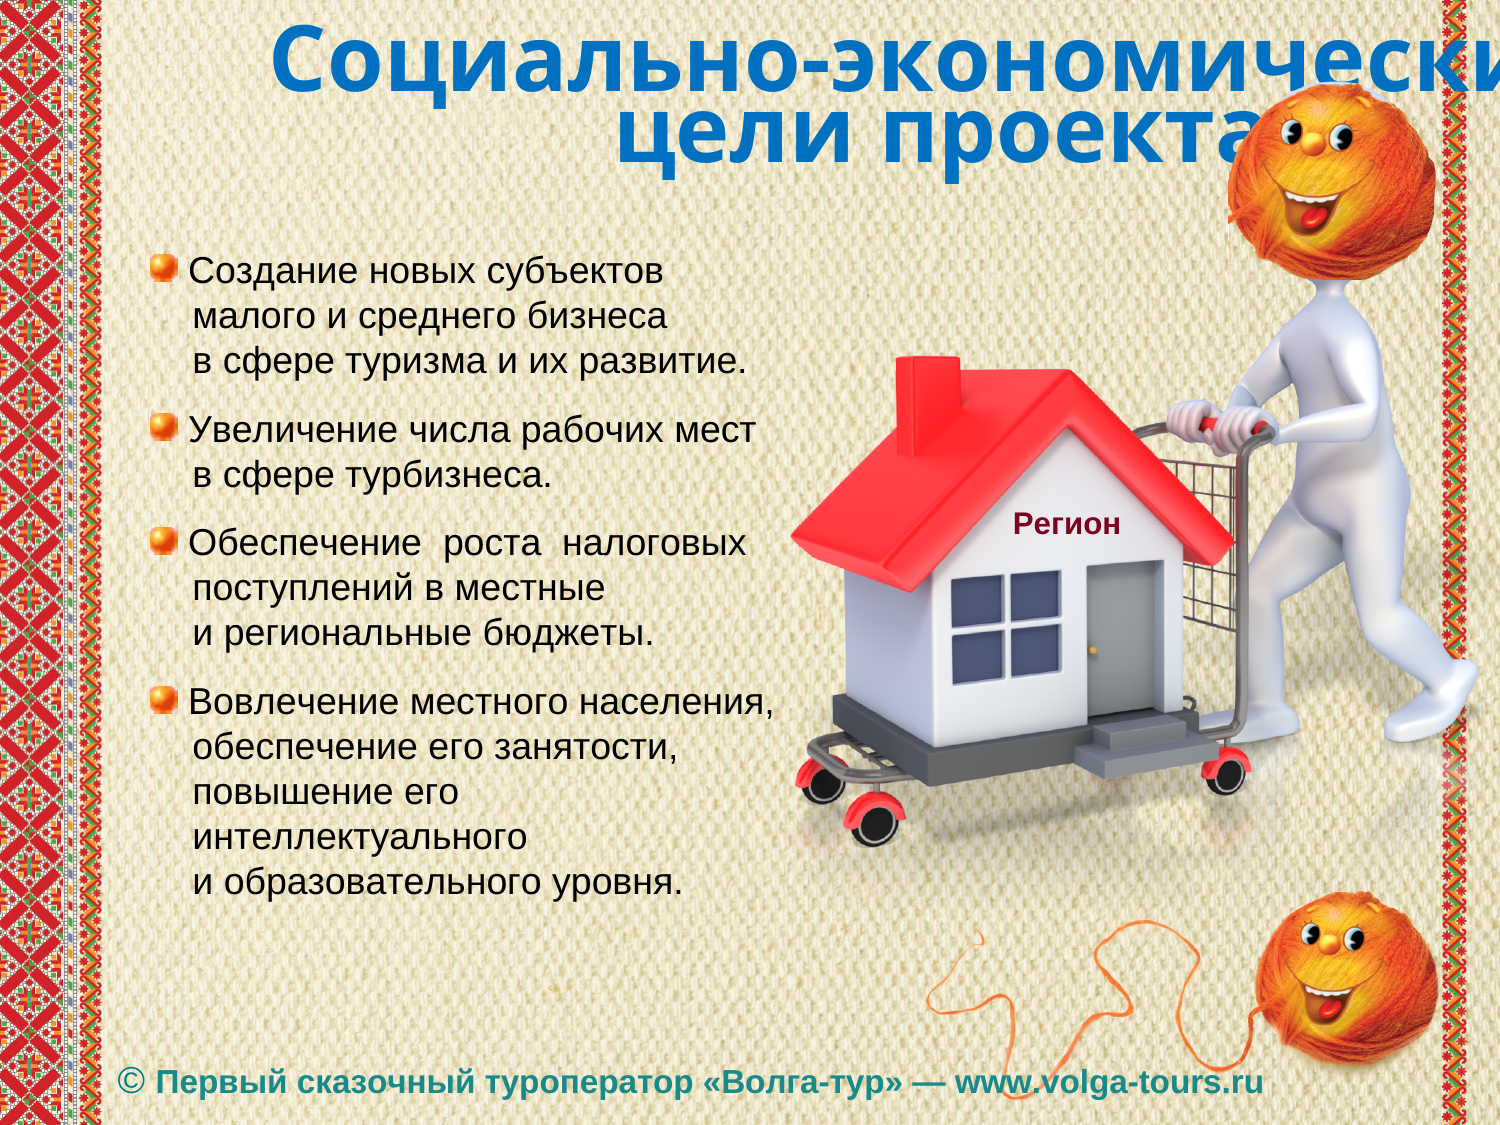

Социально-экономические
цели проекта
 Создание новых субъектов малого и среднего бизнеса
 в сфере туризма и их развитие.
 Увеличение числа рабочих мест
 в сфере турбизнеса.
 Обеспечение роста налоговых поступлений в местные
 и региональные бюджеты.
 Вовлечение местного населения, обеспечение его занятости, повышение его интеллектуального
 и образовательного уровня.
Регион
© Первый сказочный туроператор «Волга-тур» — www.volga-tours.ru